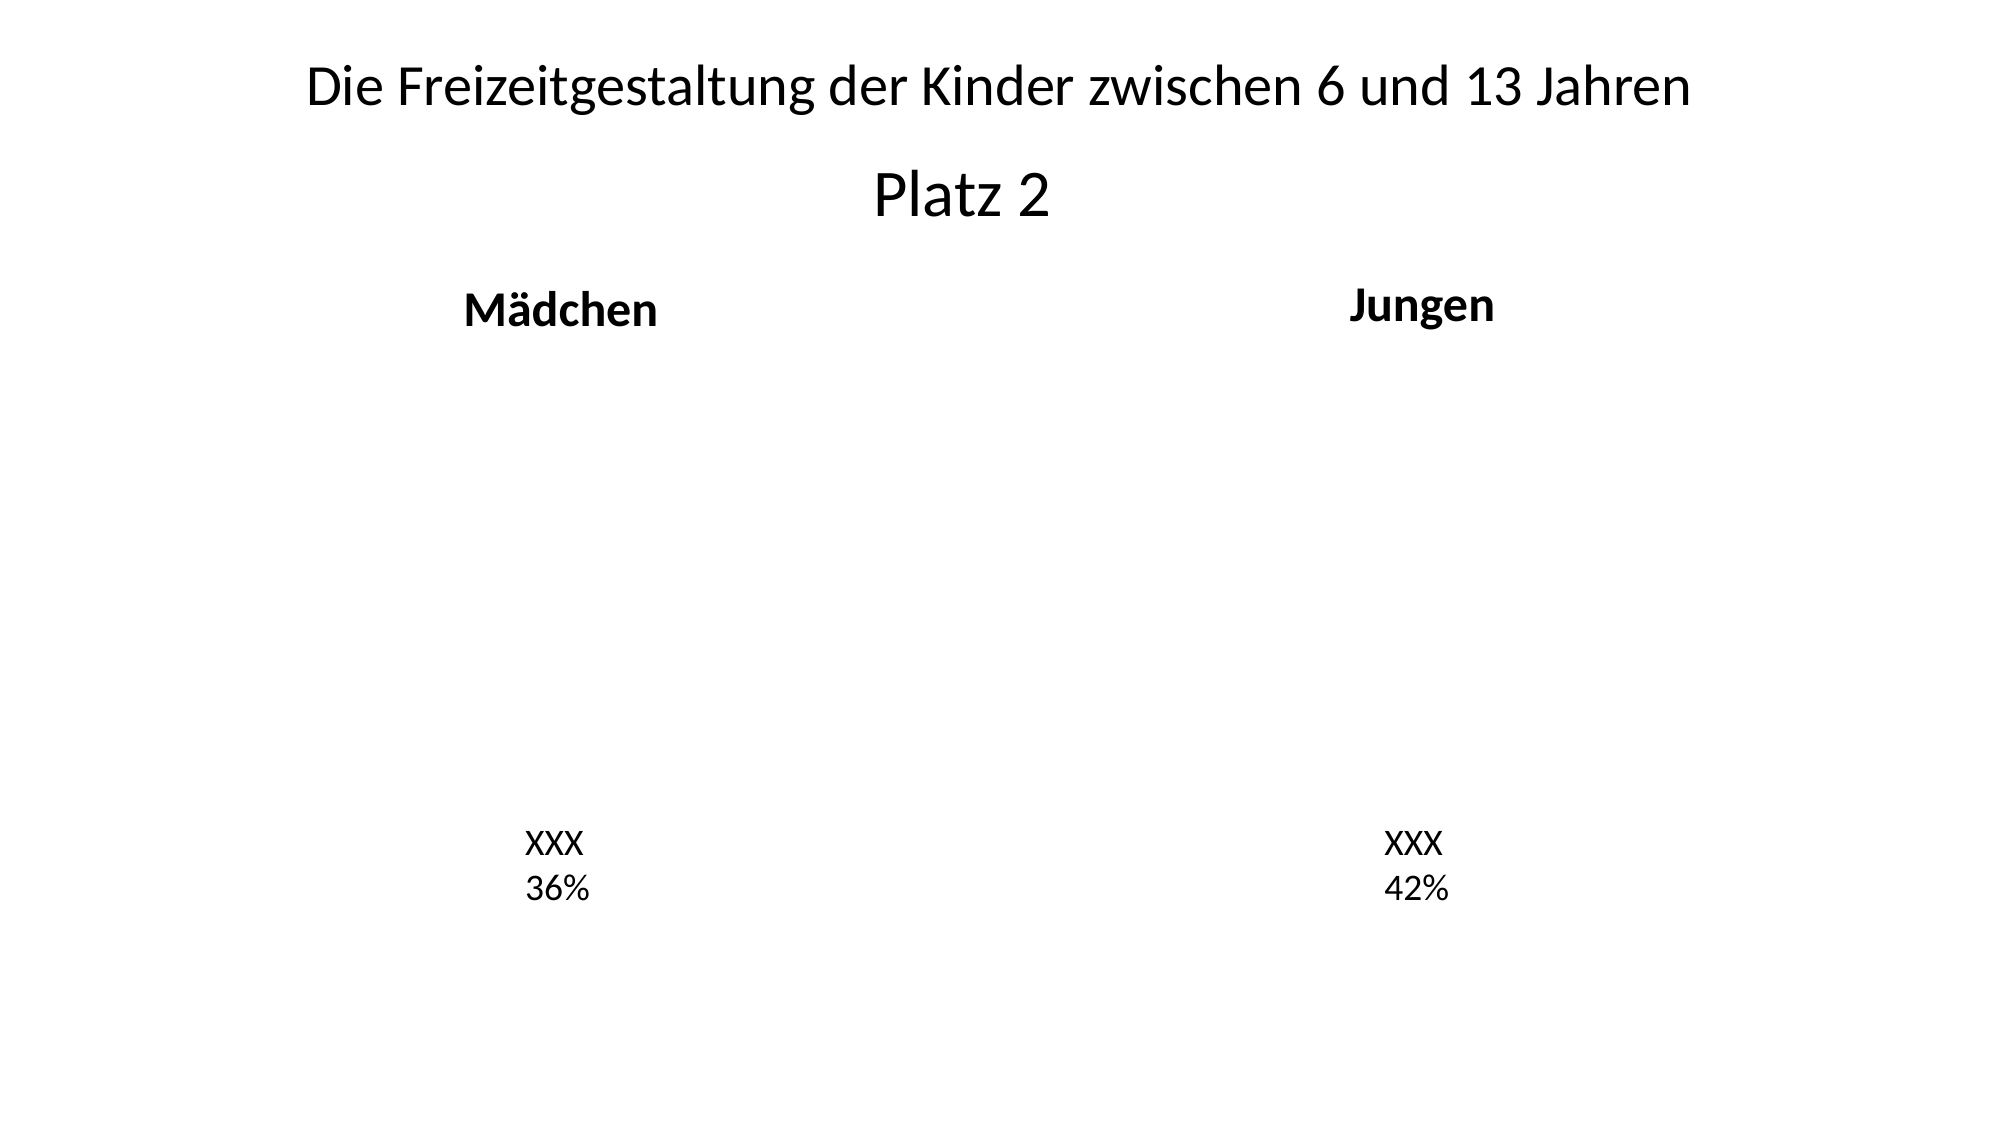

Die Freizeitgestaltung der Kinder zwischen 6 und 13 Jahren
Platz 2
Mädchen
Jungen
XXX
36%
XXX
42%